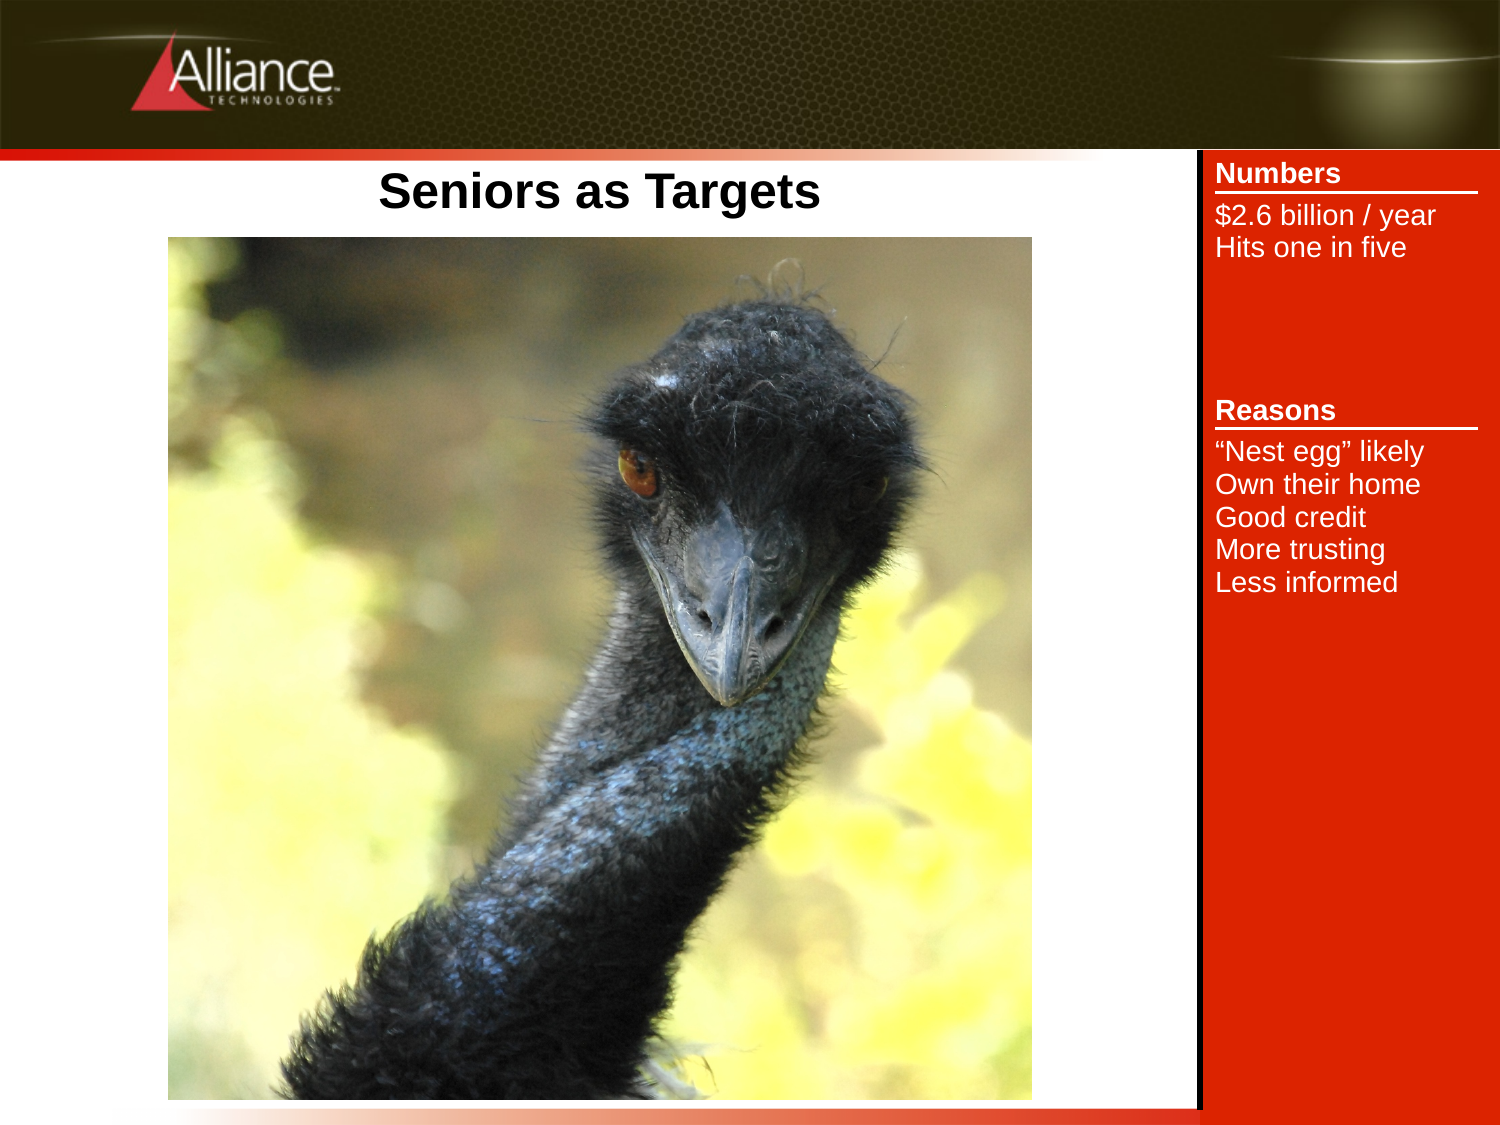

Numbers
Seniors as Targets
$2.6 billion / year
Hits one in five
Reasons
“Nest egg” likely
Own their home
Good credit
More trusting
Less informed